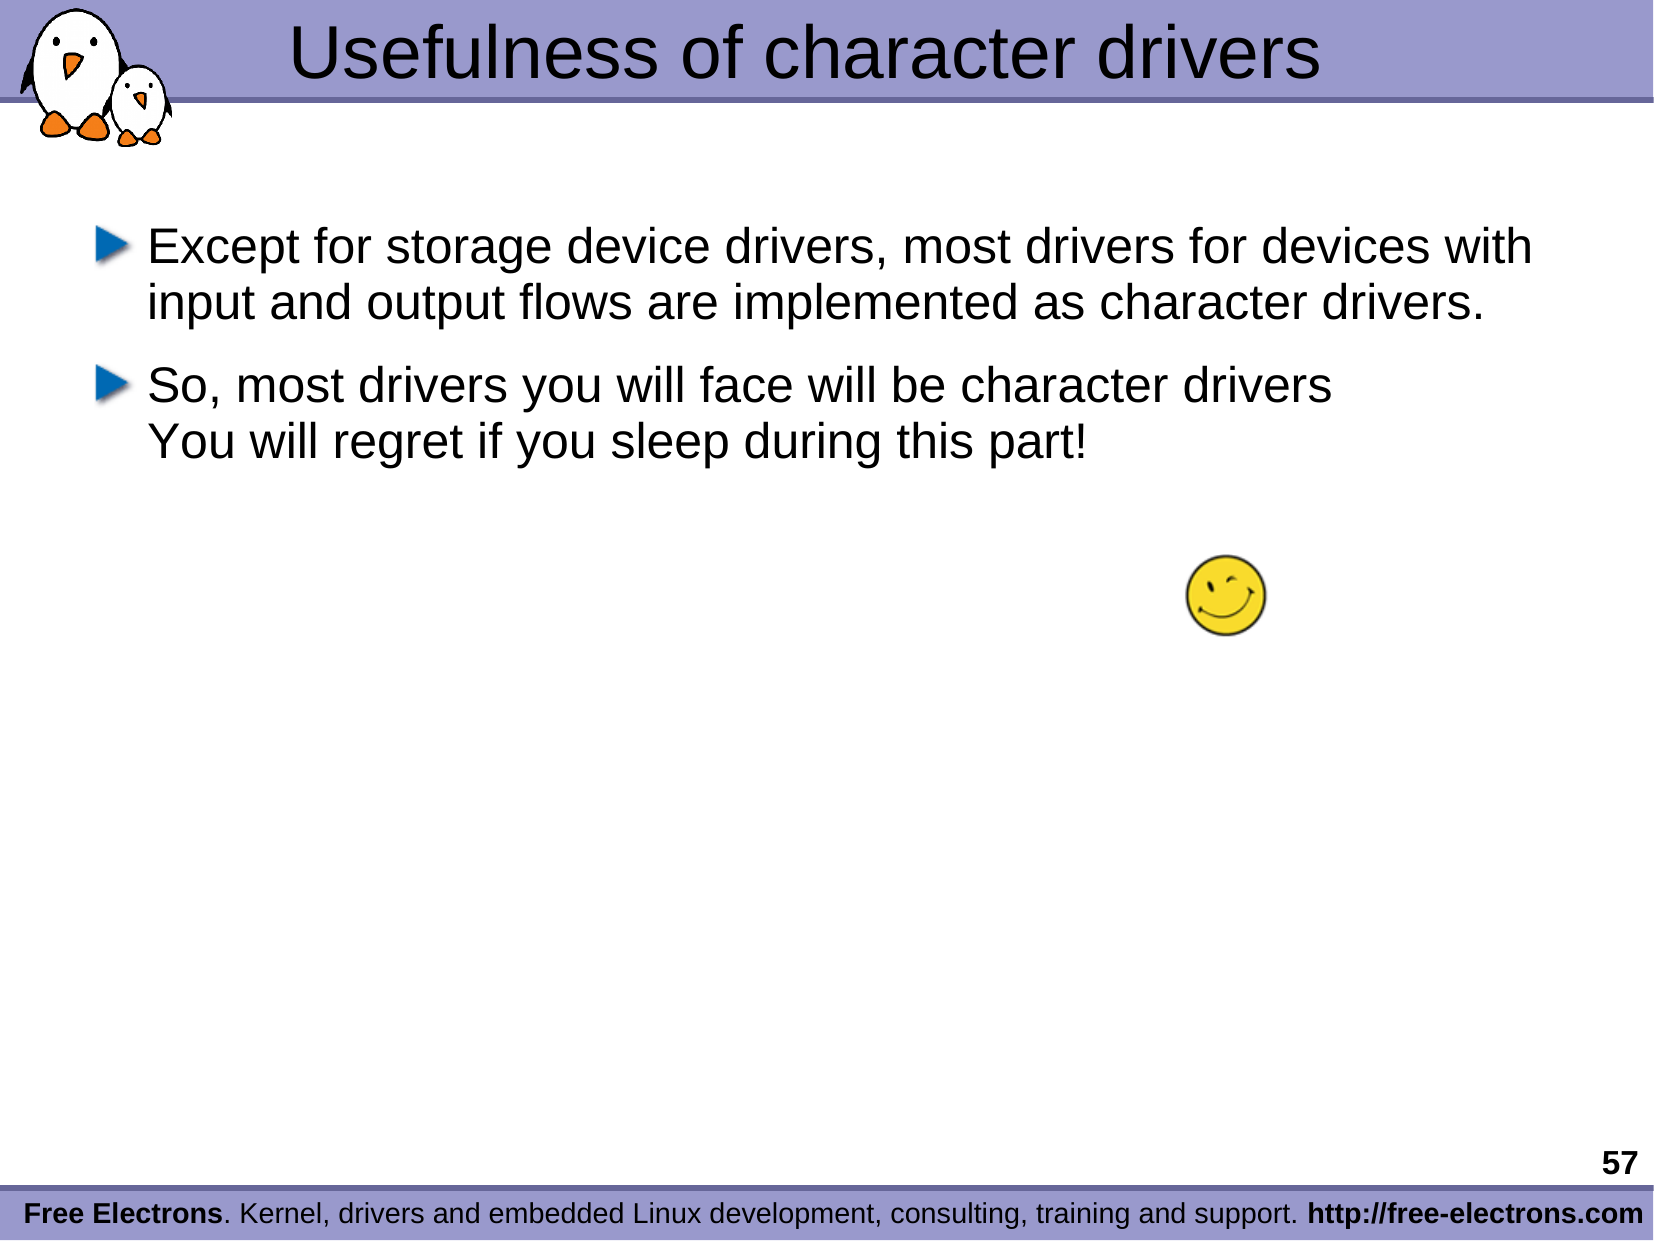

# Usefulness of character drivers
Except for storage device drivers, most drivers for devices with input and output flows are implemented as character drivers.
So, most drivers you will face will be character drivers
You will regret if you sleep during this part!